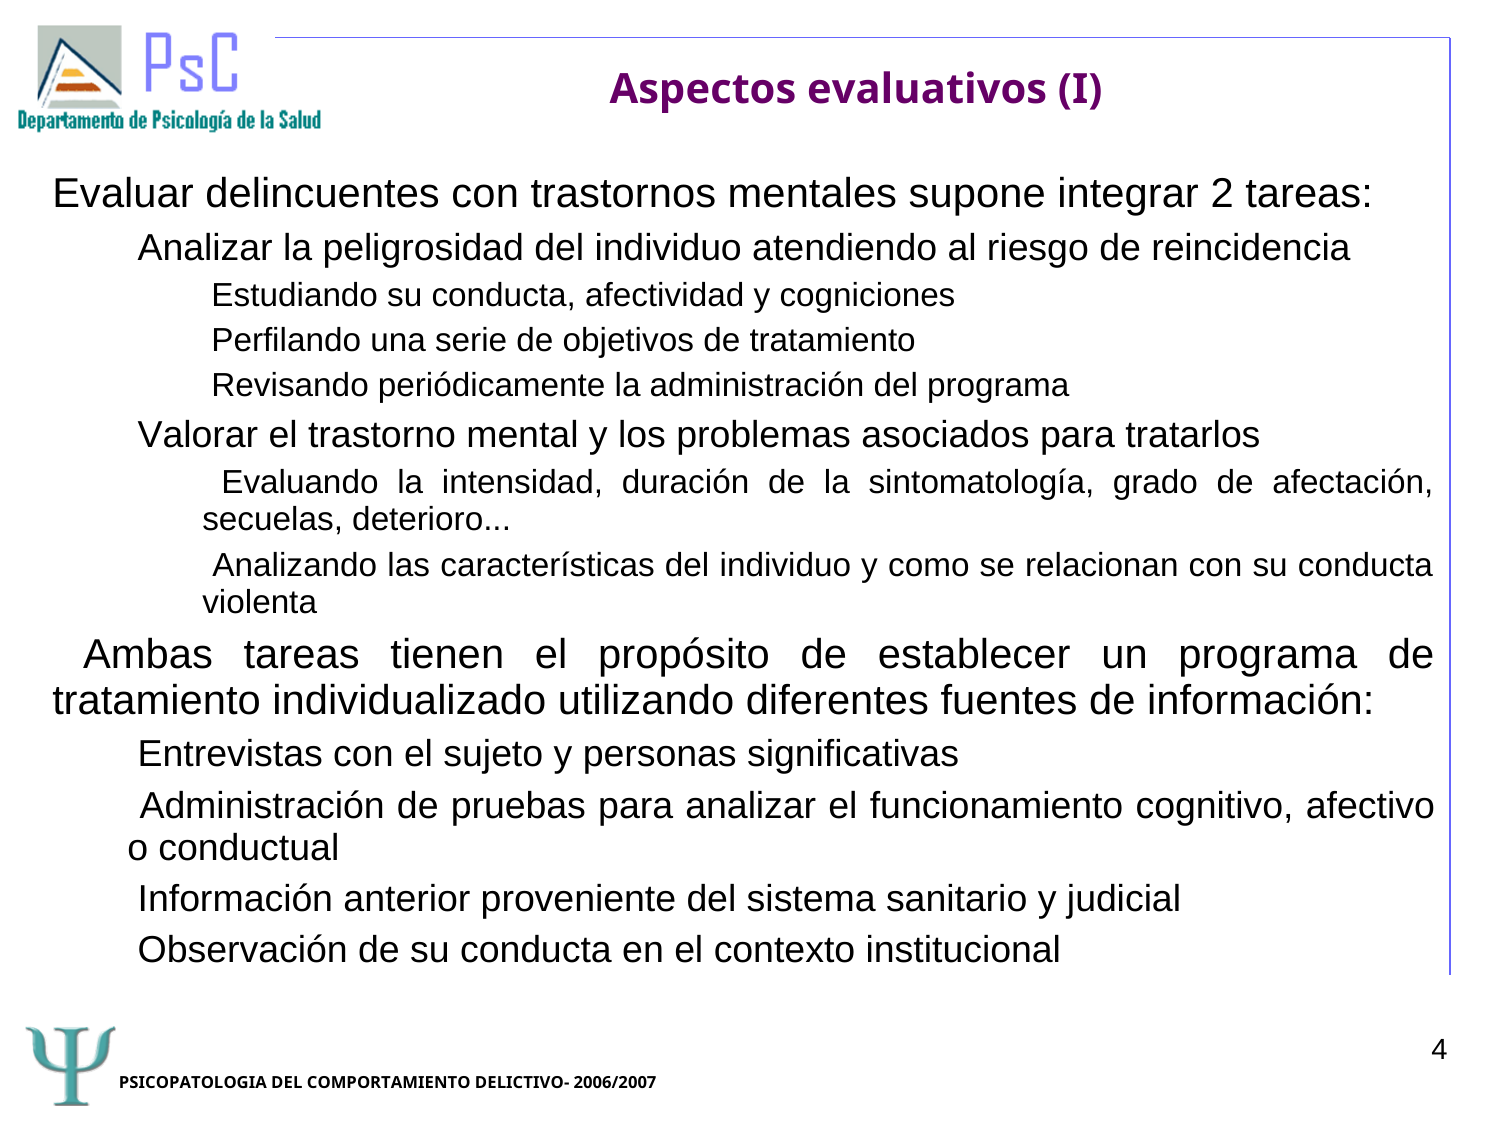

# Aspectos evaluativos (I)
Evaluar delincuentes con trastornos mentales supone integrar 2 tareas:
 Analizar la peligrosidad del individuo atendiendo al riesgo de reincidencia
 Estudiando su conducta, afectividad y cogniciones
 Perfilando una serie de objetivos de tratamiento
 Revisando periódicamente la administración del programa
 Valorar el trastorno mental y los problemas asociados para tratarlos
 Evaluando la intensidad, duración de la sintomatología, grado de afectación, secuelas, deterioro...
 Analizando las características del individuo y como se relacionan con su conducta violenta
 Ambas tareas tienen el propósito de establecer un programa de tratamiento individualizado utilizando diferentes fuentes de información:
 Entrevistas con el sujeto y personas significativas
 Administración de pruebas para analizar el funcionamiento cognitivo, afectivo o conductual
 Información anterior proveniente del sistema sanitario y judicial
 Observación de su conducta en el contexto institucional
4